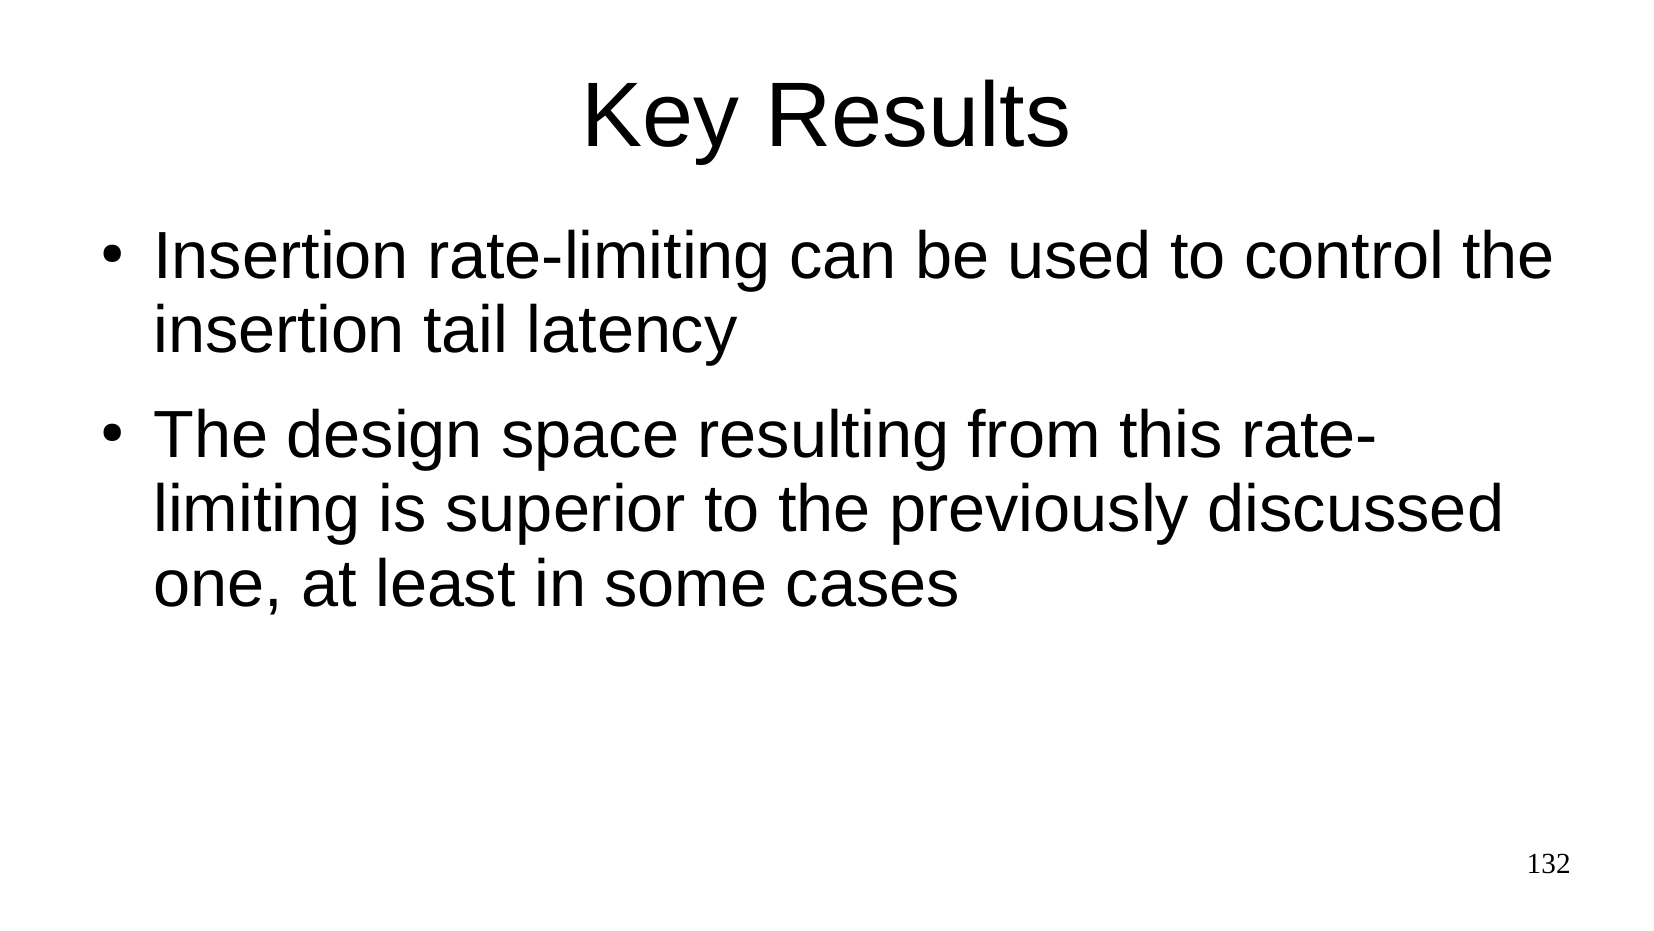

# Key Results
Insertion rate-limiting can be used to control the insertion tail latency
The design space resulting from this rate-limiting is superior to the previously discussed one, at least in some cases
132